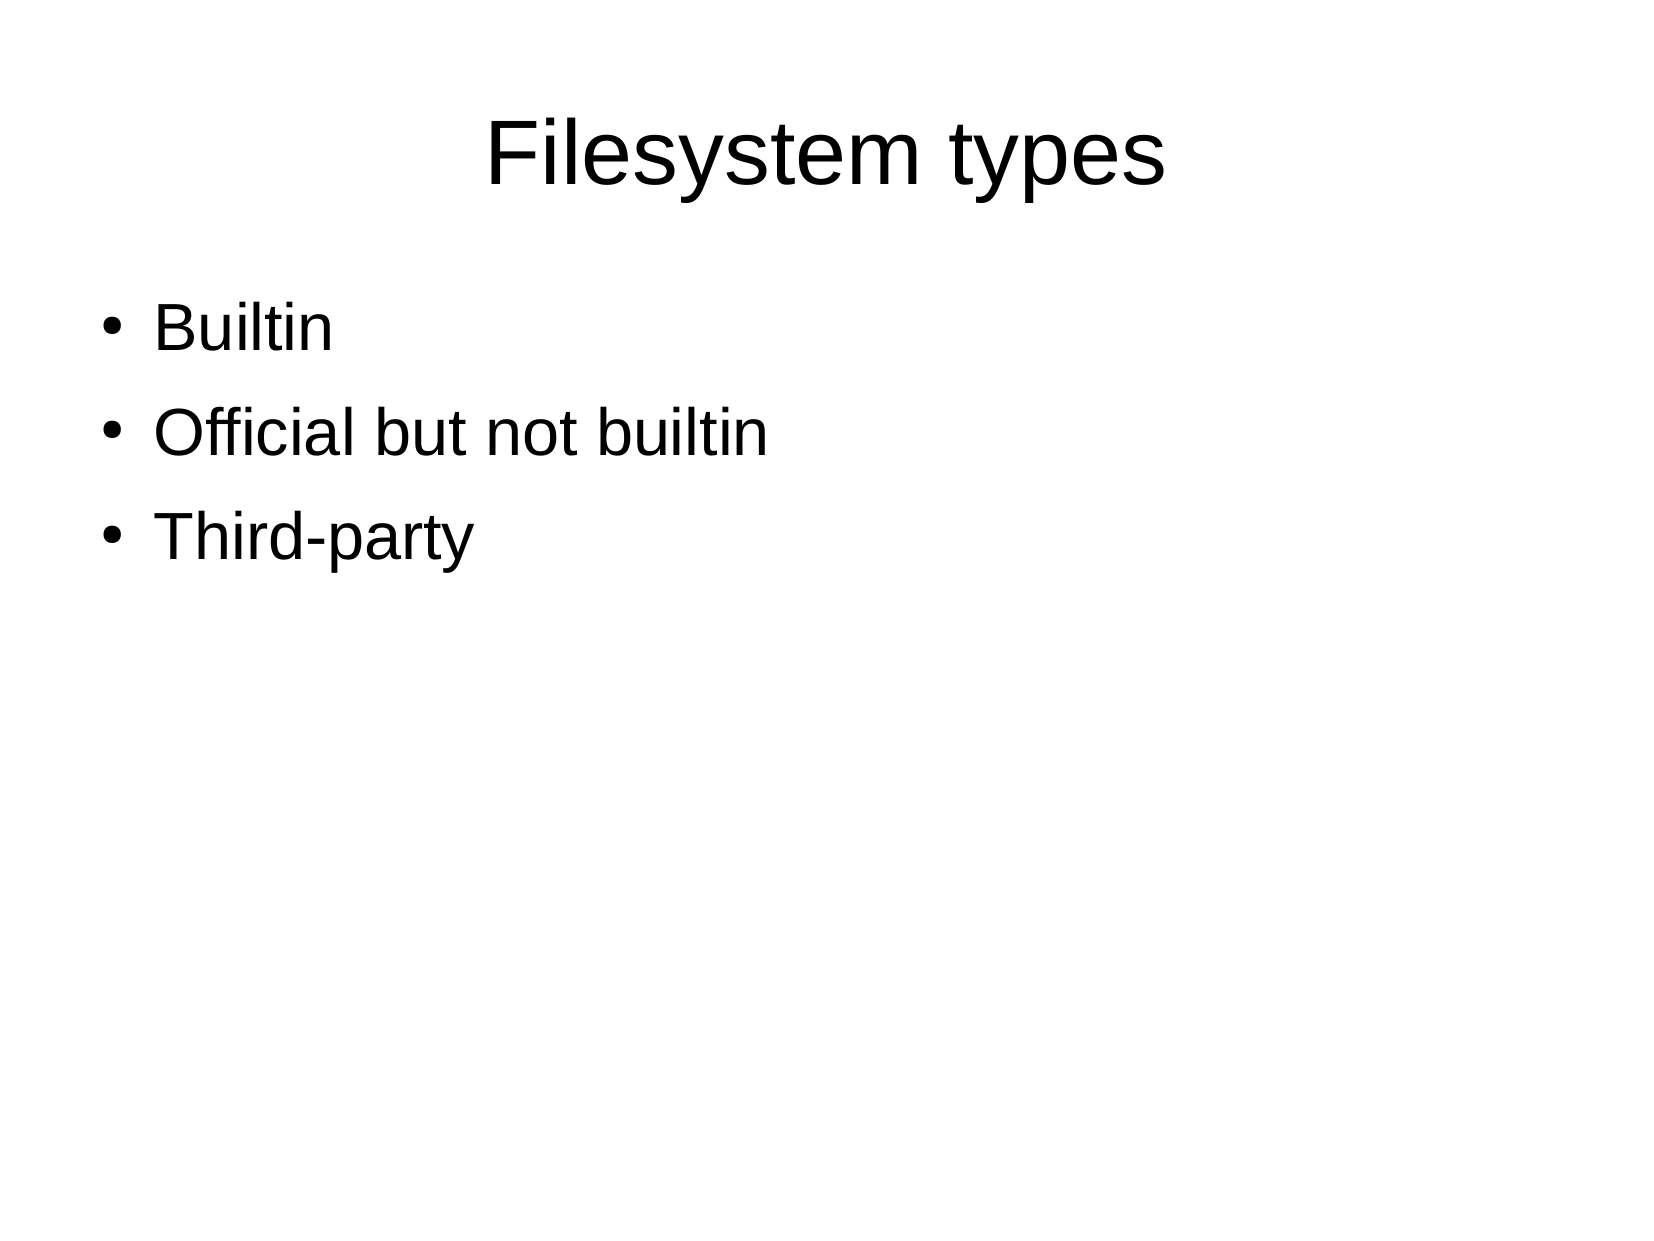

# Filesystem types
Builtin
Official but not builtin
Third-party